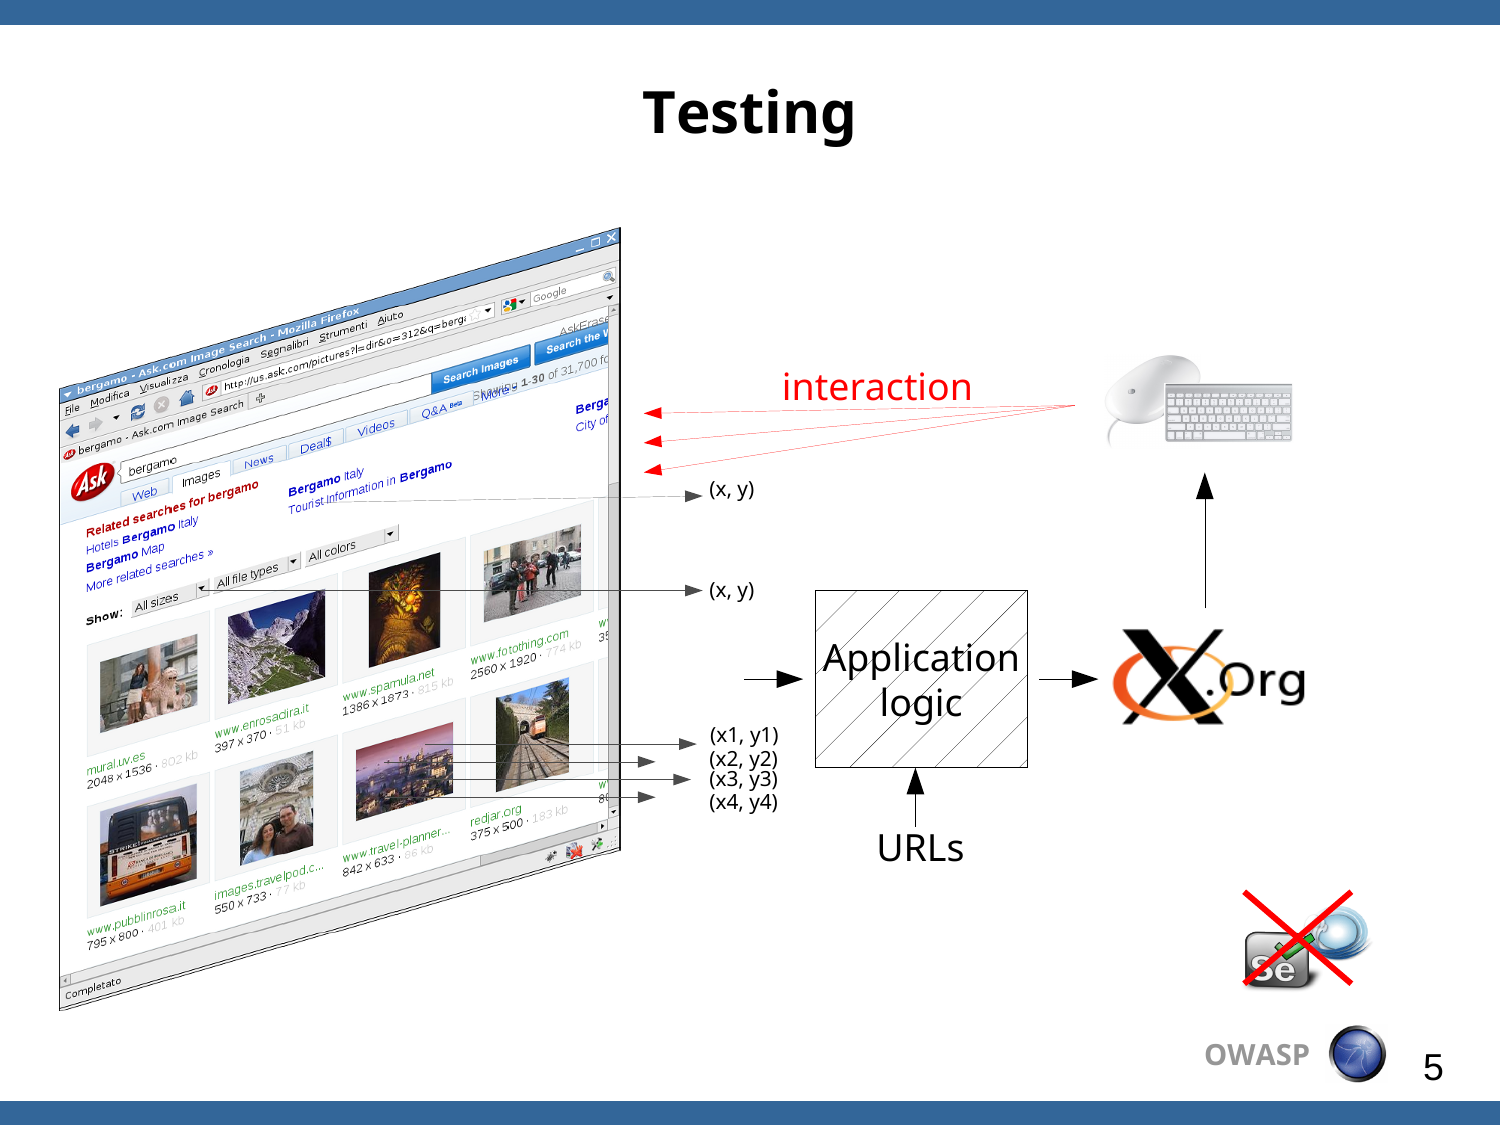

# Testing
interaction
(x, y)
(x, y)
Application
logic
(x1, y1)
(x2, y2)
(x3, y3)
(x4, y4)
URLs
5